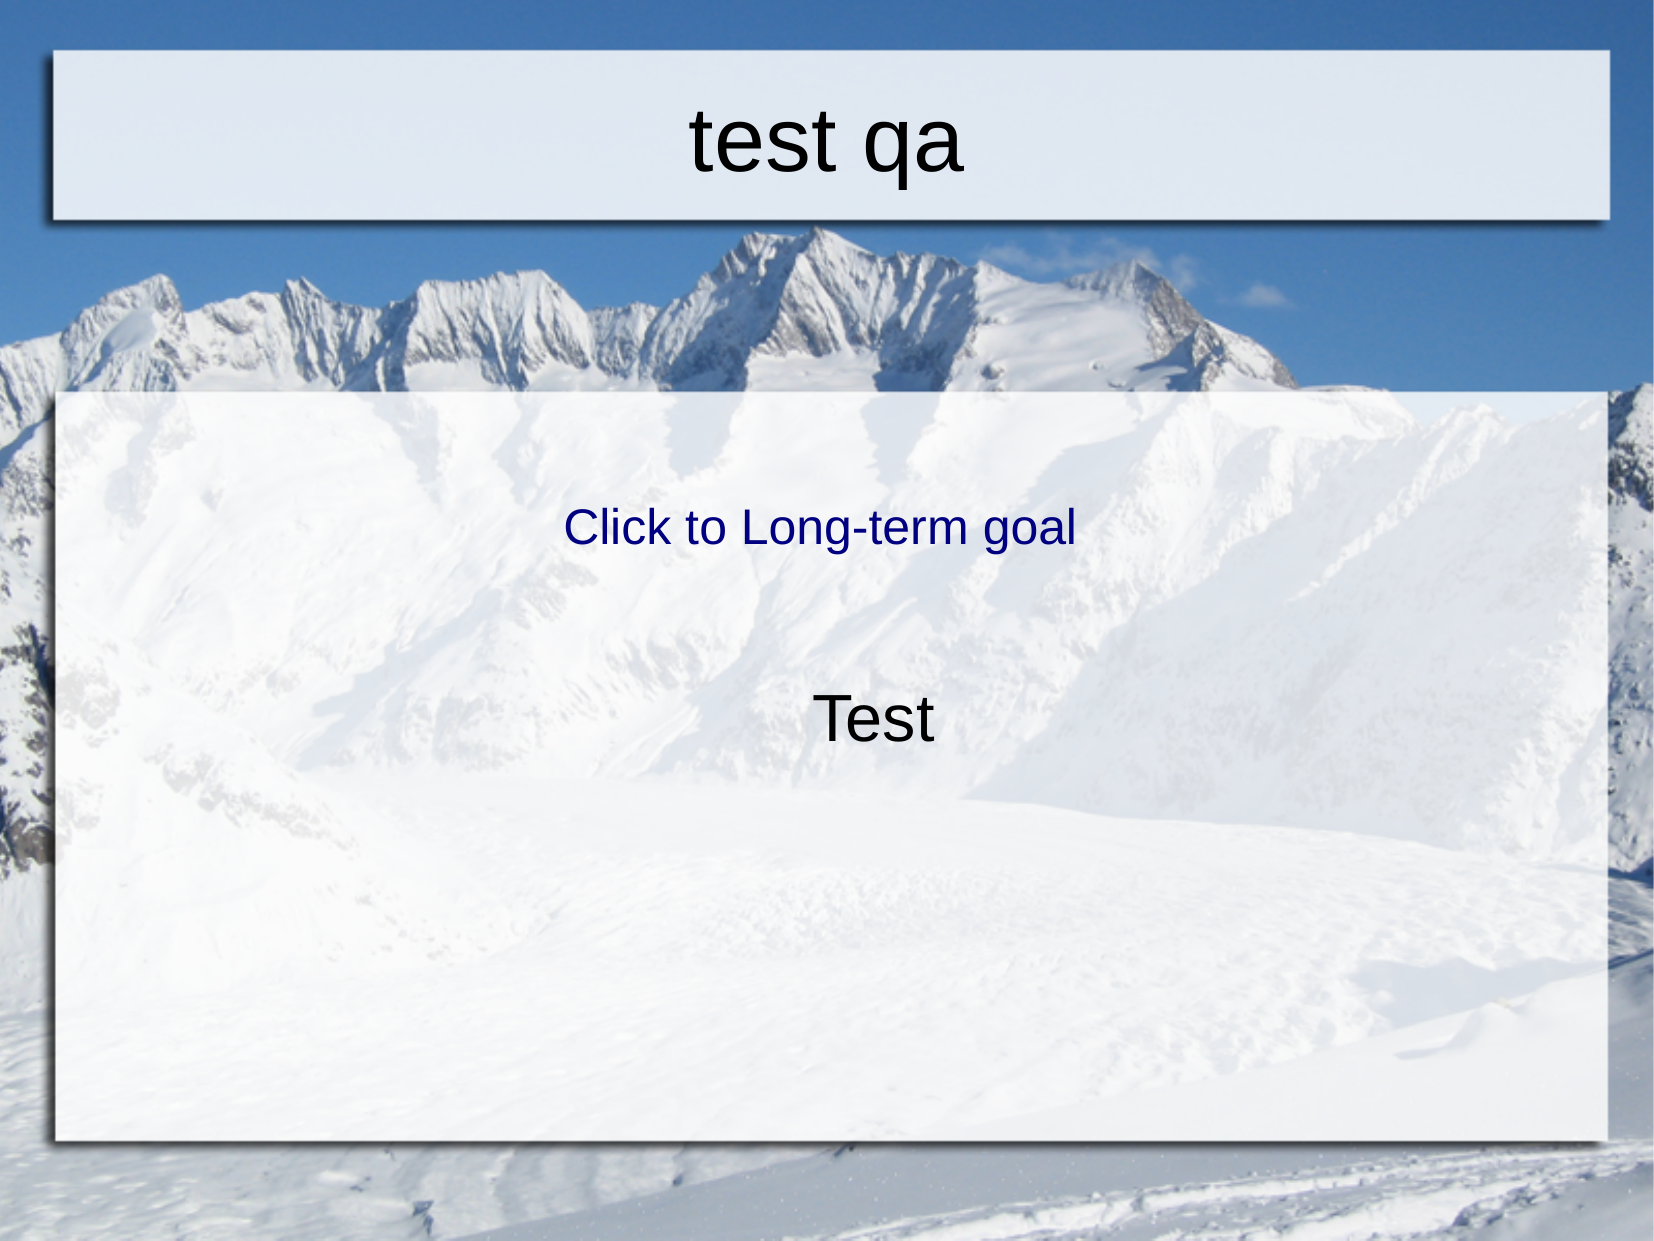

# test qa
Test
Click to Long-term goal